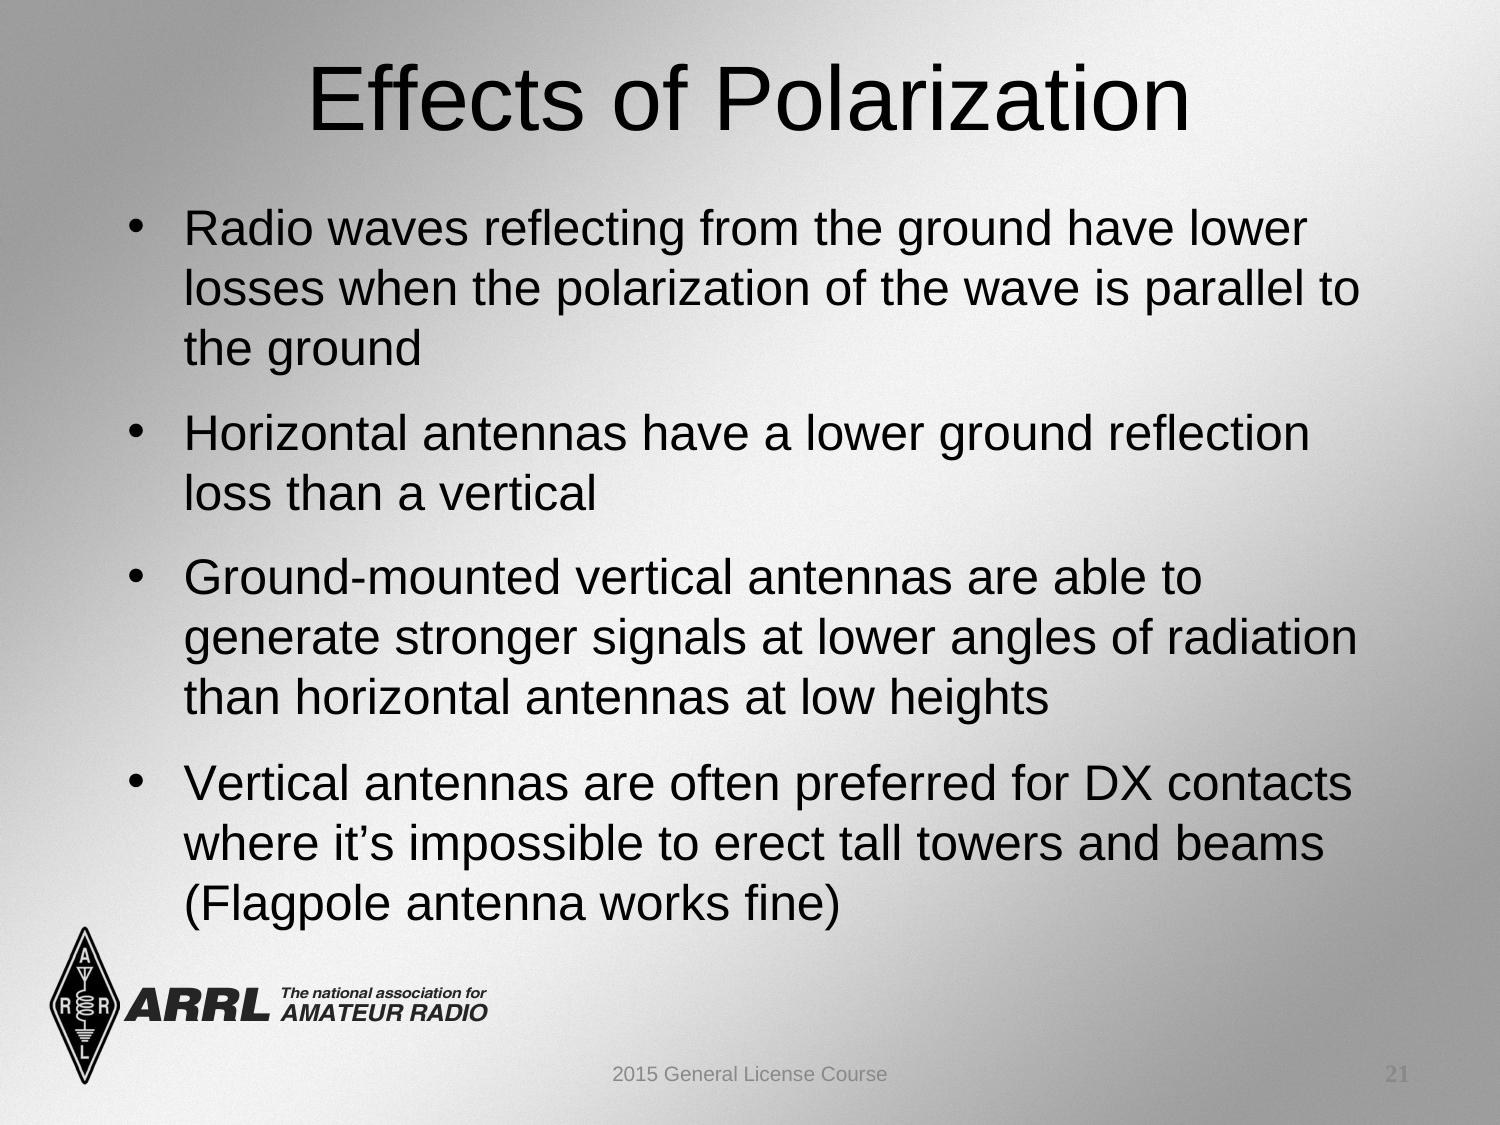

Effects of Polarization
Radio waves reflecting from the ground have lower losses when the polarization of the wave is parallel to the ground
Horizontal antennas have a lower ground reflection loss than a vertical
Ground-mounted vertical antennas are able to generate stronger signals at lower angles of radiation than horizontal antennas at low heights
Vertical antennas are often preferred for DX contacts where it’s impossible to erect tall towers and beams (Flagpole antenna works fine)
2015 General License Course